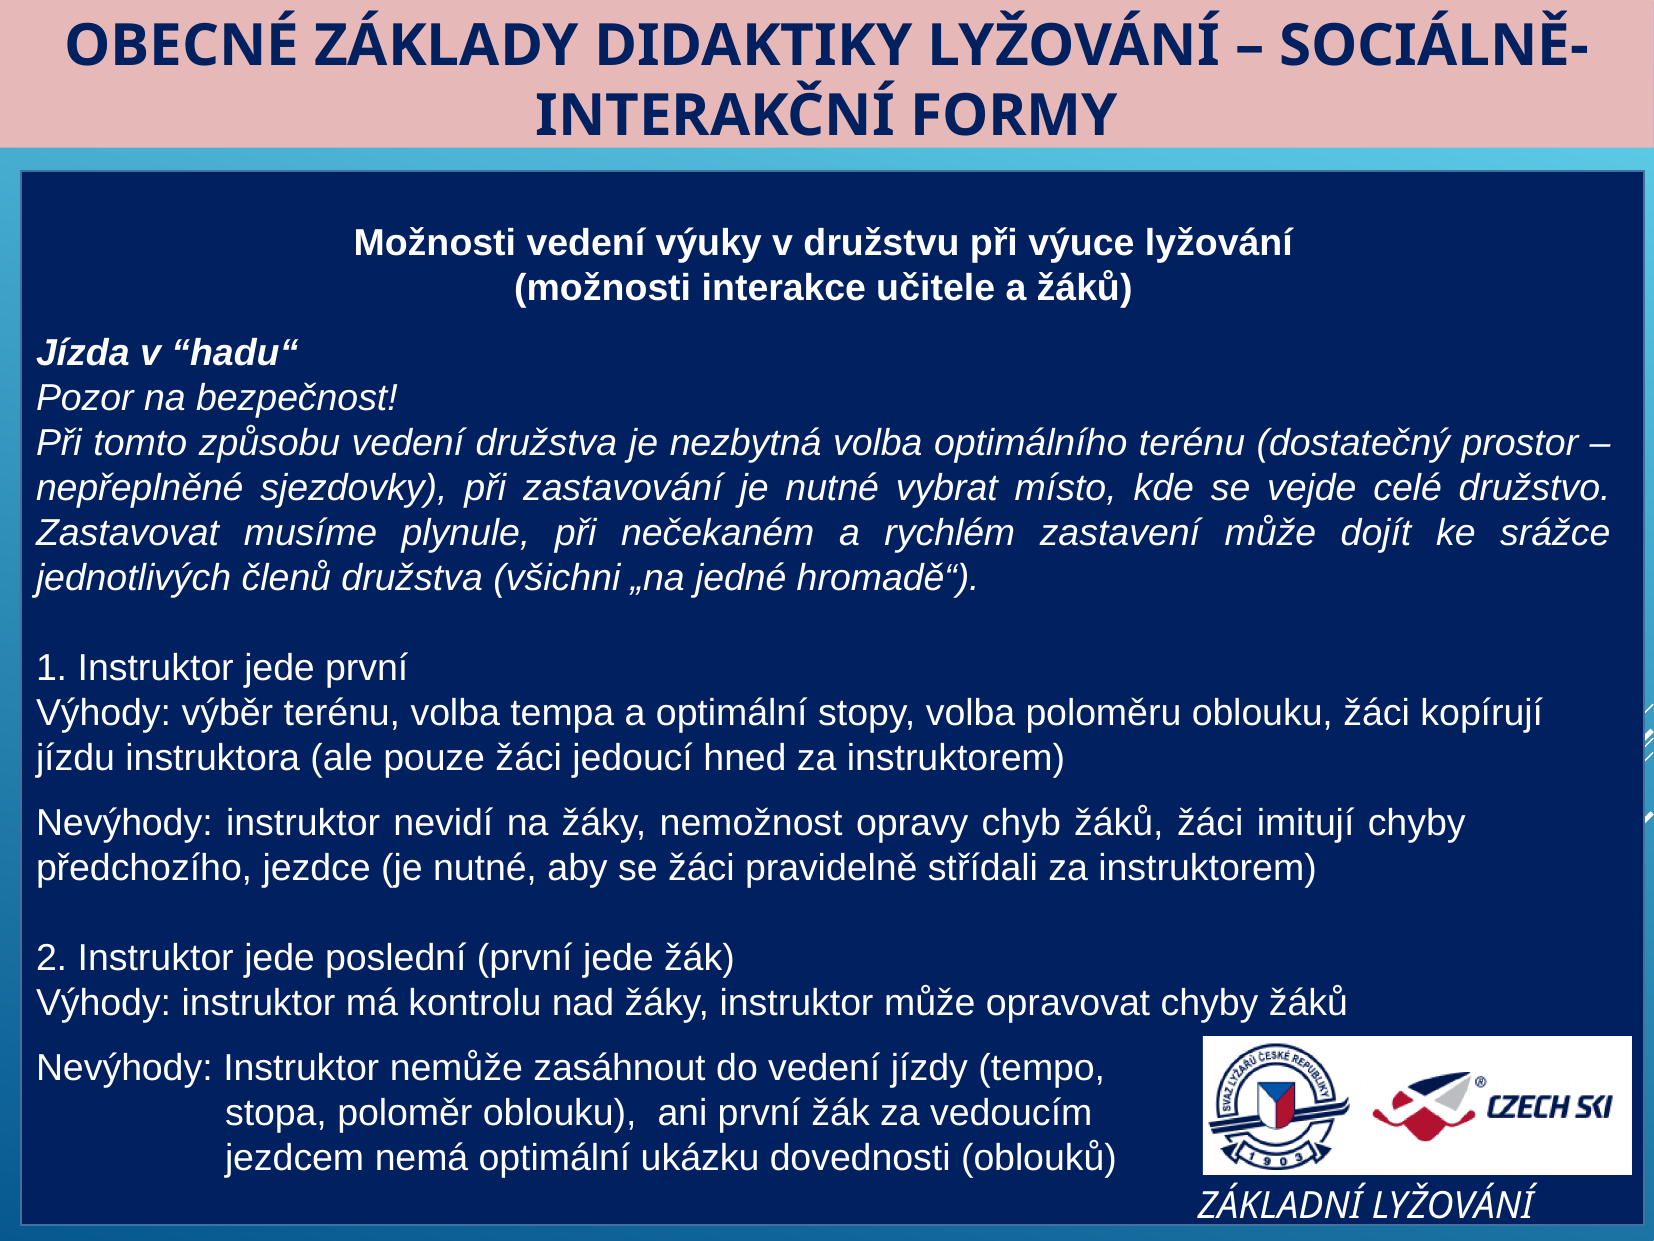

# Obecné základy didaktiky lyžování – sociálně-interakční formy
Možnosti vedení výuky v družstvu při výuce lyžování
(možnosti interakce učitele a žáků)
Jízda v “hadu“
Pozor na bezpečnost!
Při tomto způsobu vedení družstva je nezbytná volba optimálního terénu (dostatečný prostor – nepřeplněné sjezdovky), při zastavování je nutné vybrat místo, kde se vejde celé družstvo. Zastavovat musíme plynule, při nečekaném a rychlém zastavení může dojít ke srážce jednotlivých členů družstva (všichni „na jedné hromadě“).
1. Instruktor jede první
Výhody: výběr terénu, volba tempa a optimální stopy, volba poloměru oblouku, žáci kopírují 	jízdu instruktora (ale pouze žáci jedoucí hned za instruktorem)
Nevýhody: instruktor nevidí na žáky, nemožnost opravy chyb žáků, žáci imitují chyby 		 předchozího, jezdce (je nutné, aby se žáci pravidelně střídali za instruktorem)
2. Instruktor jede poslední (první jede žák)
Výhody: instruktor má kontrolu nad žáky, instruktor může opravovat chyby žáků
Nevýhody: Instruktor nemůže zasáhnout do vedení jízdy (tempo,
 stopa, poloměr oblouku), ani první žák za vedoucím
 jezdcem nemá optimální ukázku dovednosti (oblouků)
ZÁKLADNÍ LYŽOVÁNÍ